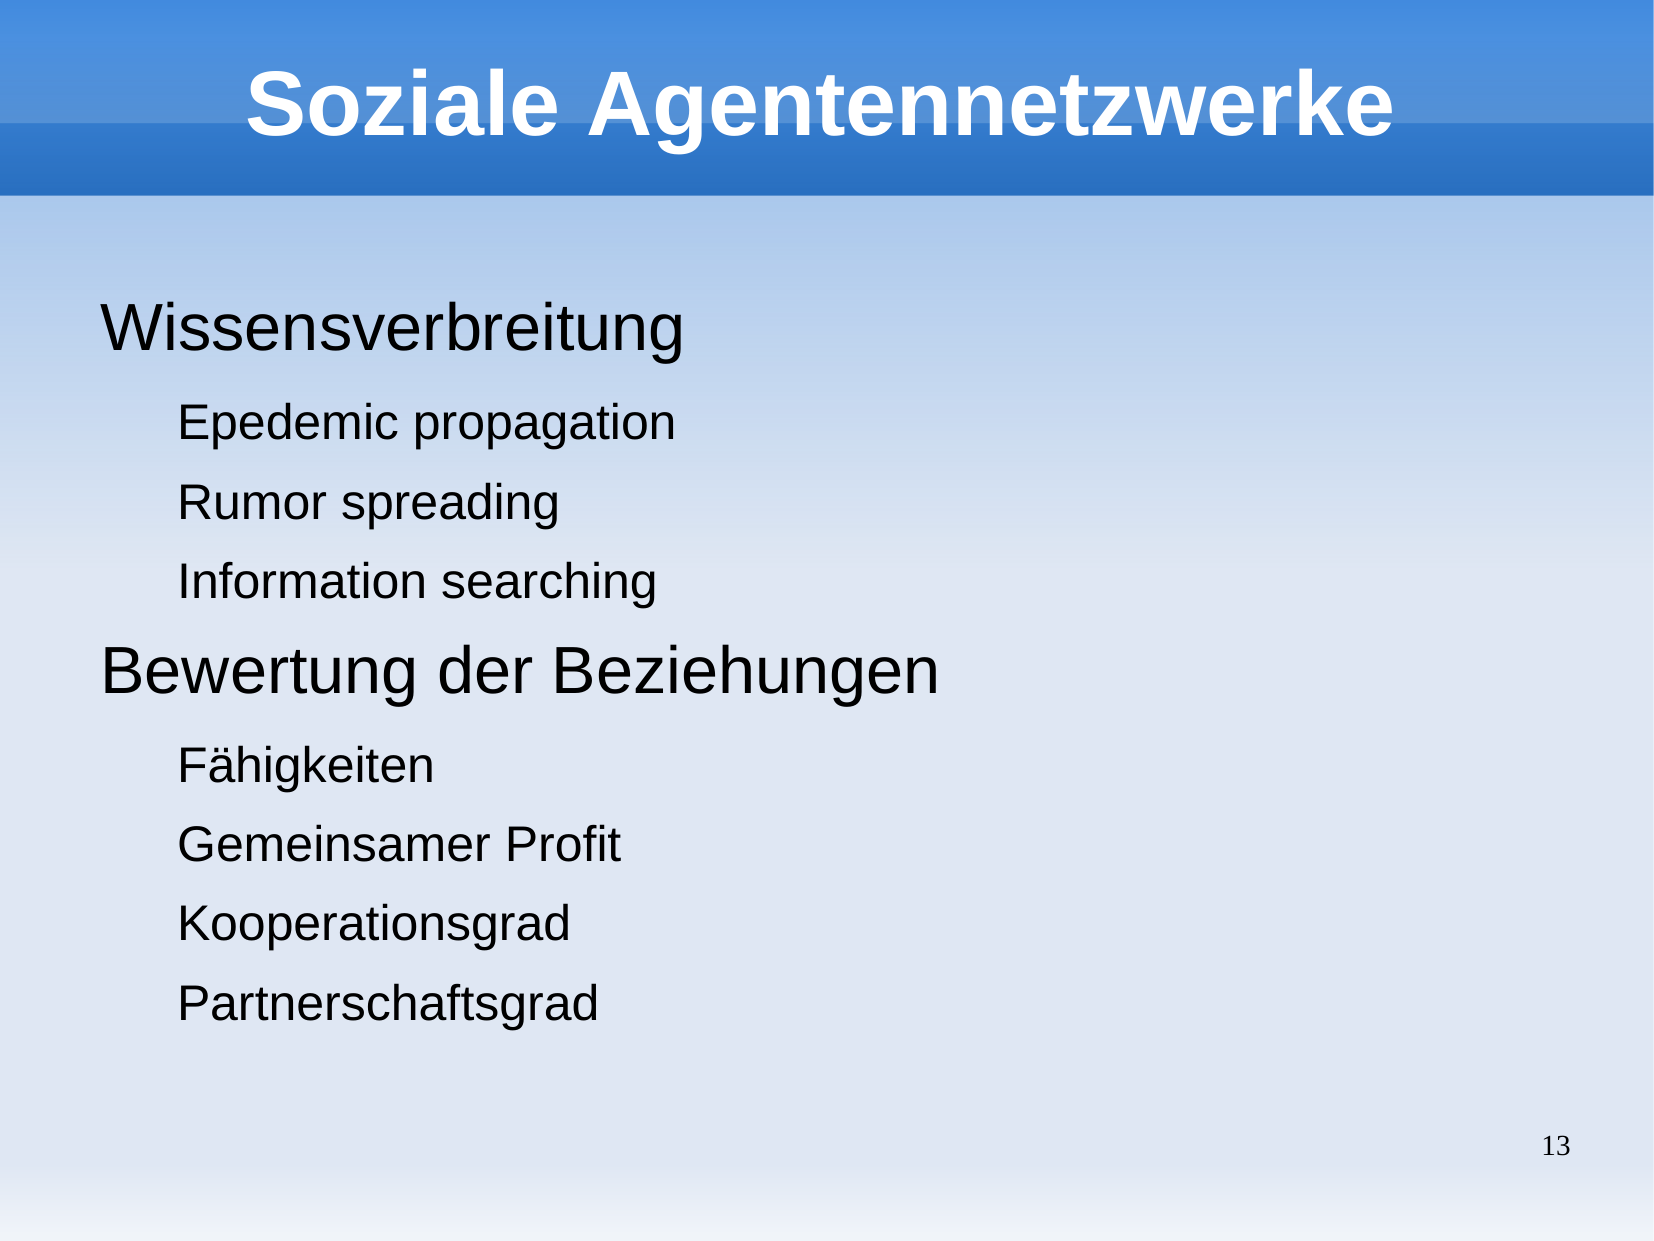

# Soziale Agentennetzwerke
Wissensverbreitung
Epedemic propagation
Rumor spreading
Information searching
Bewertung der Beziehungen
Fähigkeiten
Gemeinsamer Profit
Kooperationsgrad
Partnerschaftsgrad
13